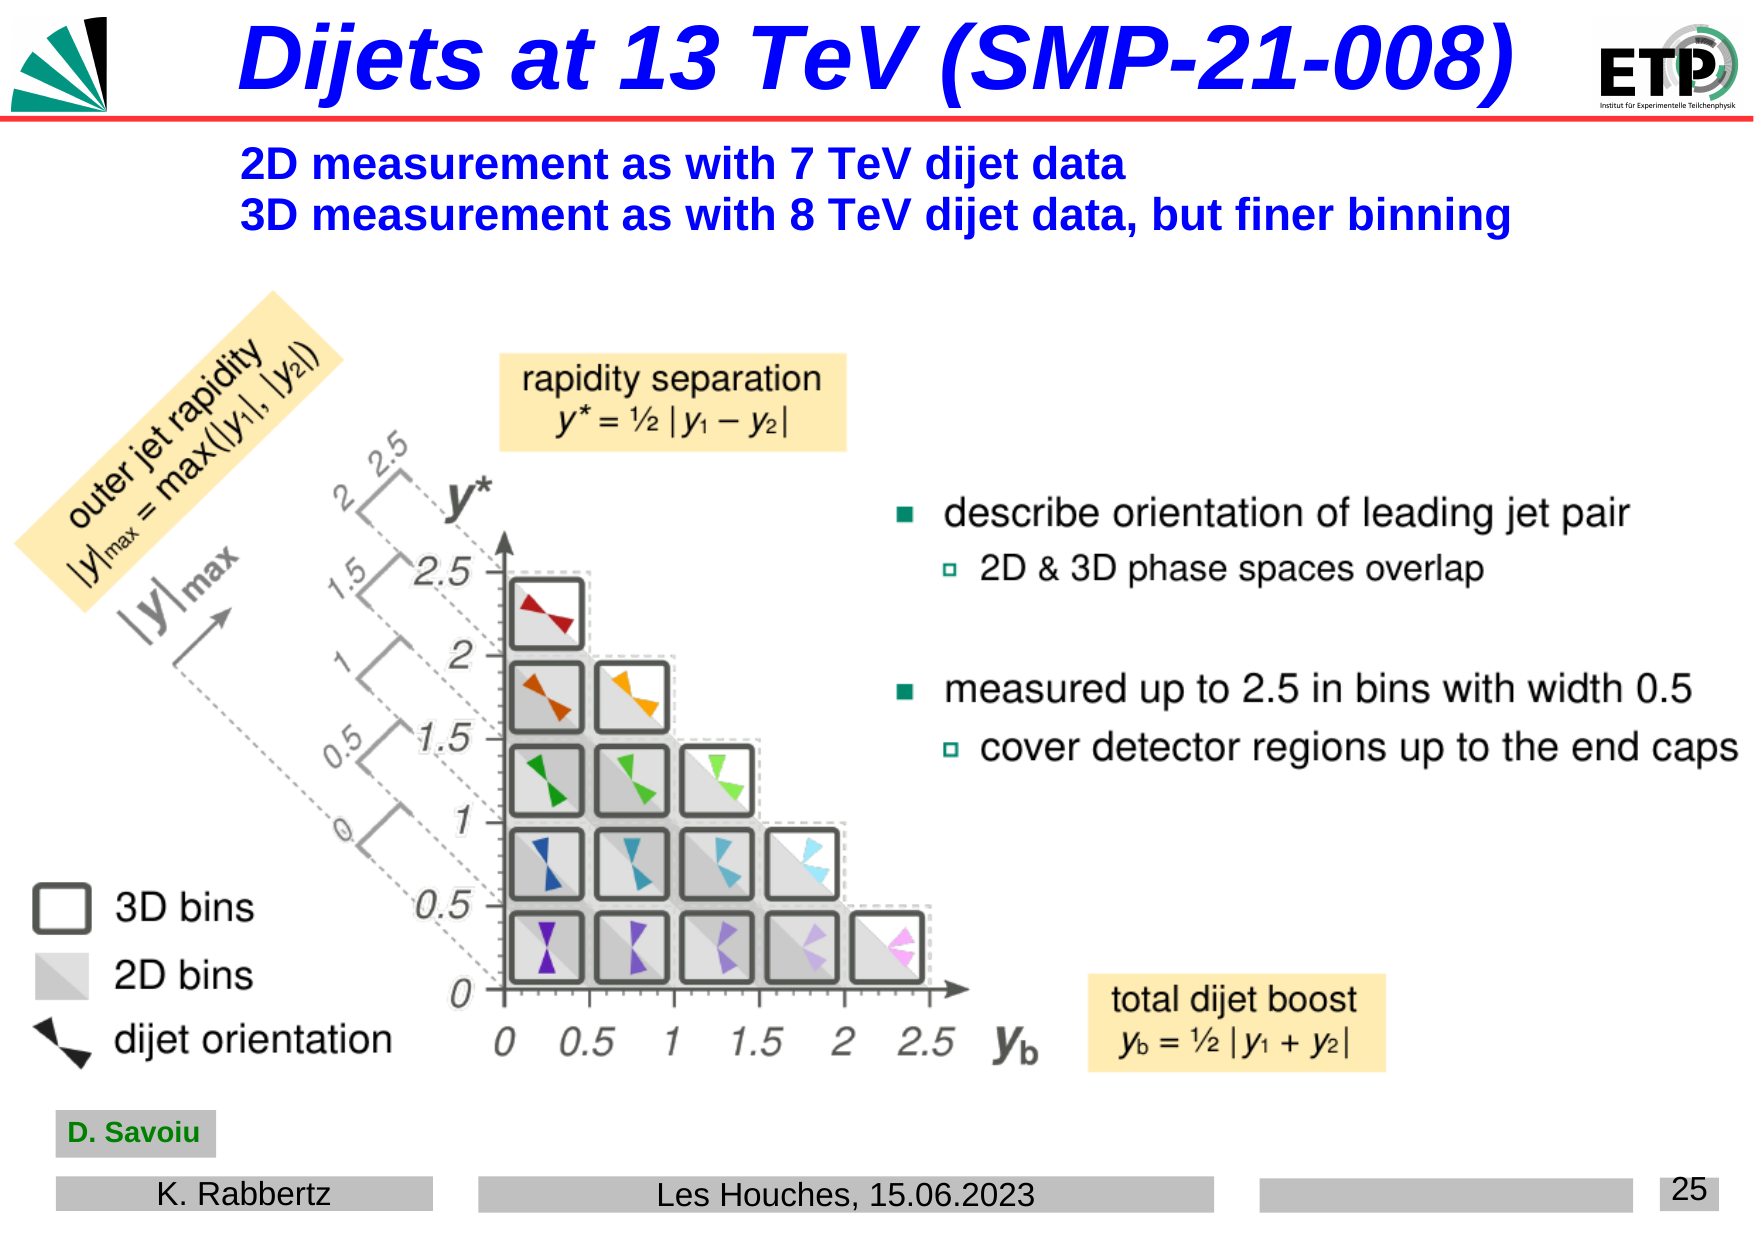

# Dijets at 13 TeV (SMP-21-008)
2D measurement as with 7 TeV dijet data
3D measurement as with 8 TeV dijet data, but finer binning
D. Savoiu